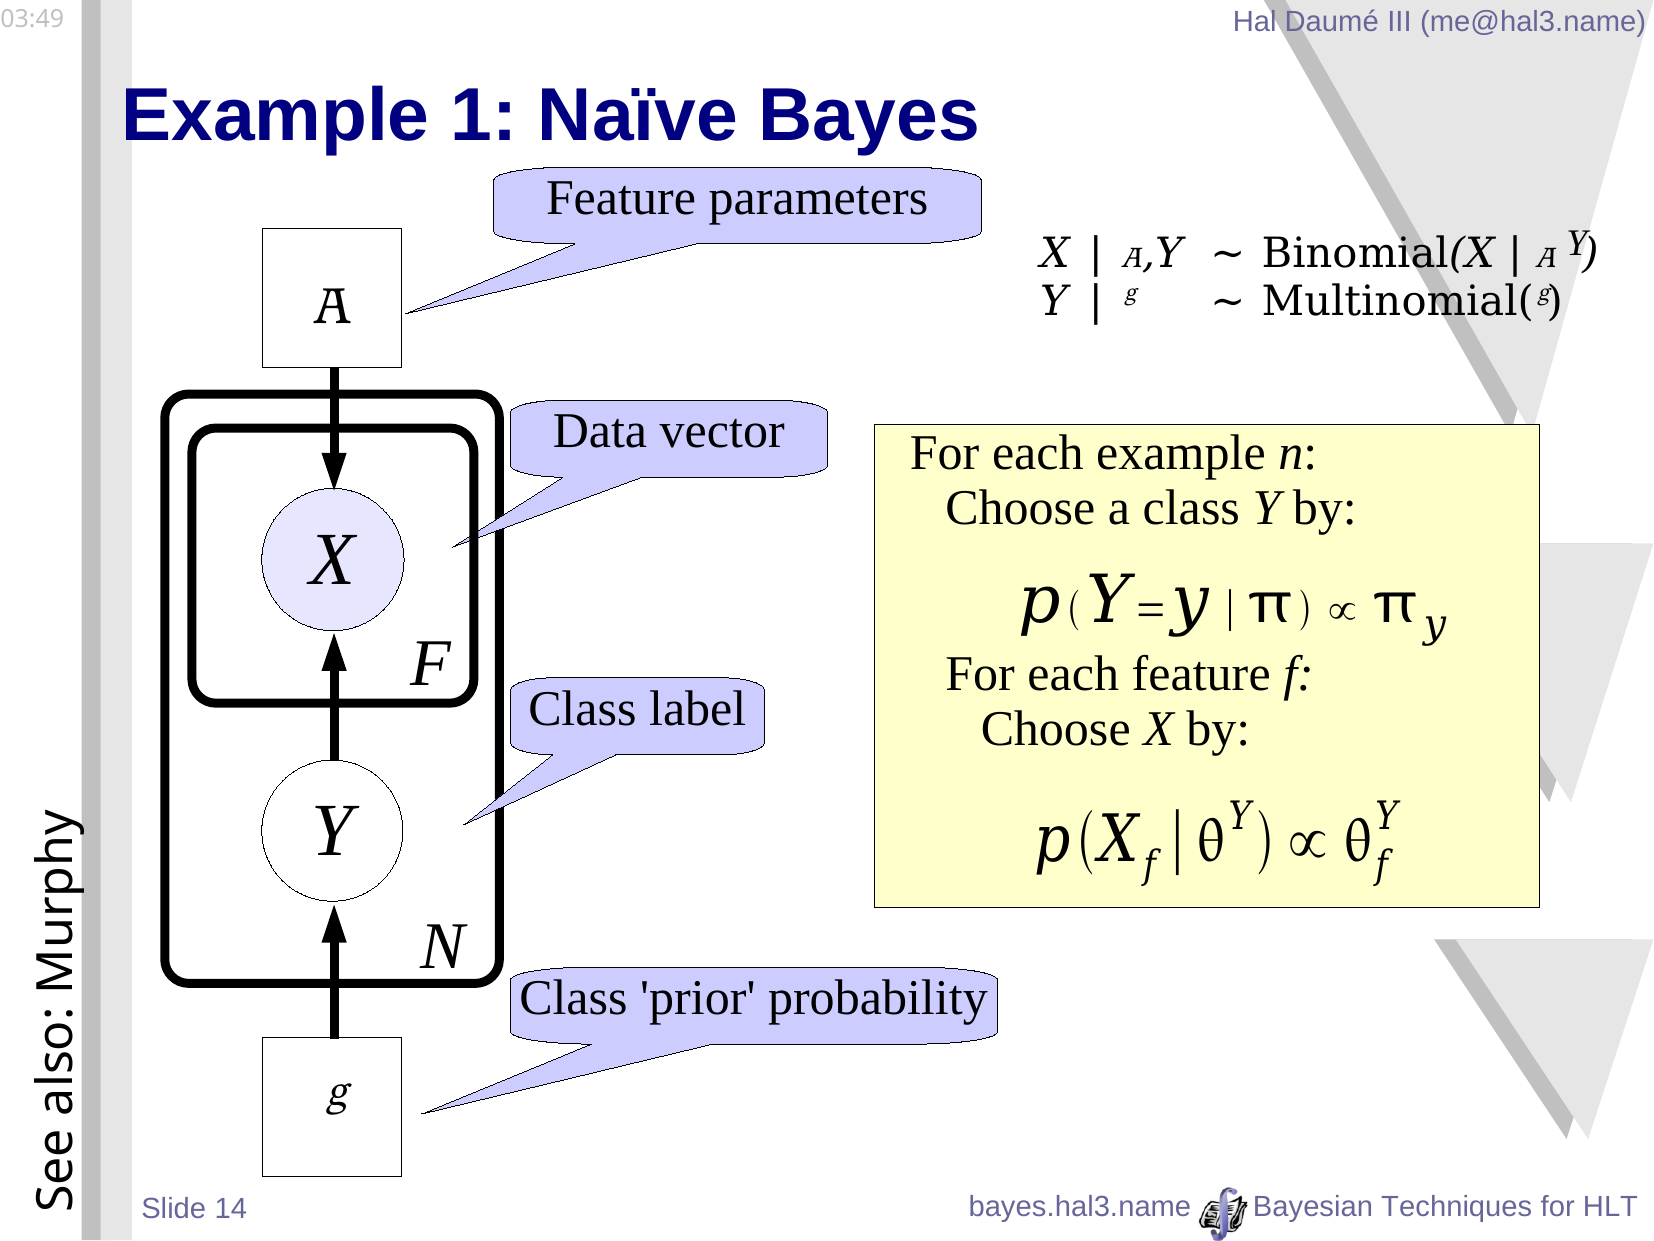

# Example 1: Naïve Bayes
Feature parameters
Y
X	|	,Y	~	Binomial(X |  )
Y	|		~	Multinomial()

Data vector
For each example n:
Choose a class Y by:
For each feature f:
Choose X by:
X
F
Class label
Y
N
Class 'prior' probability
See also: Murphy
